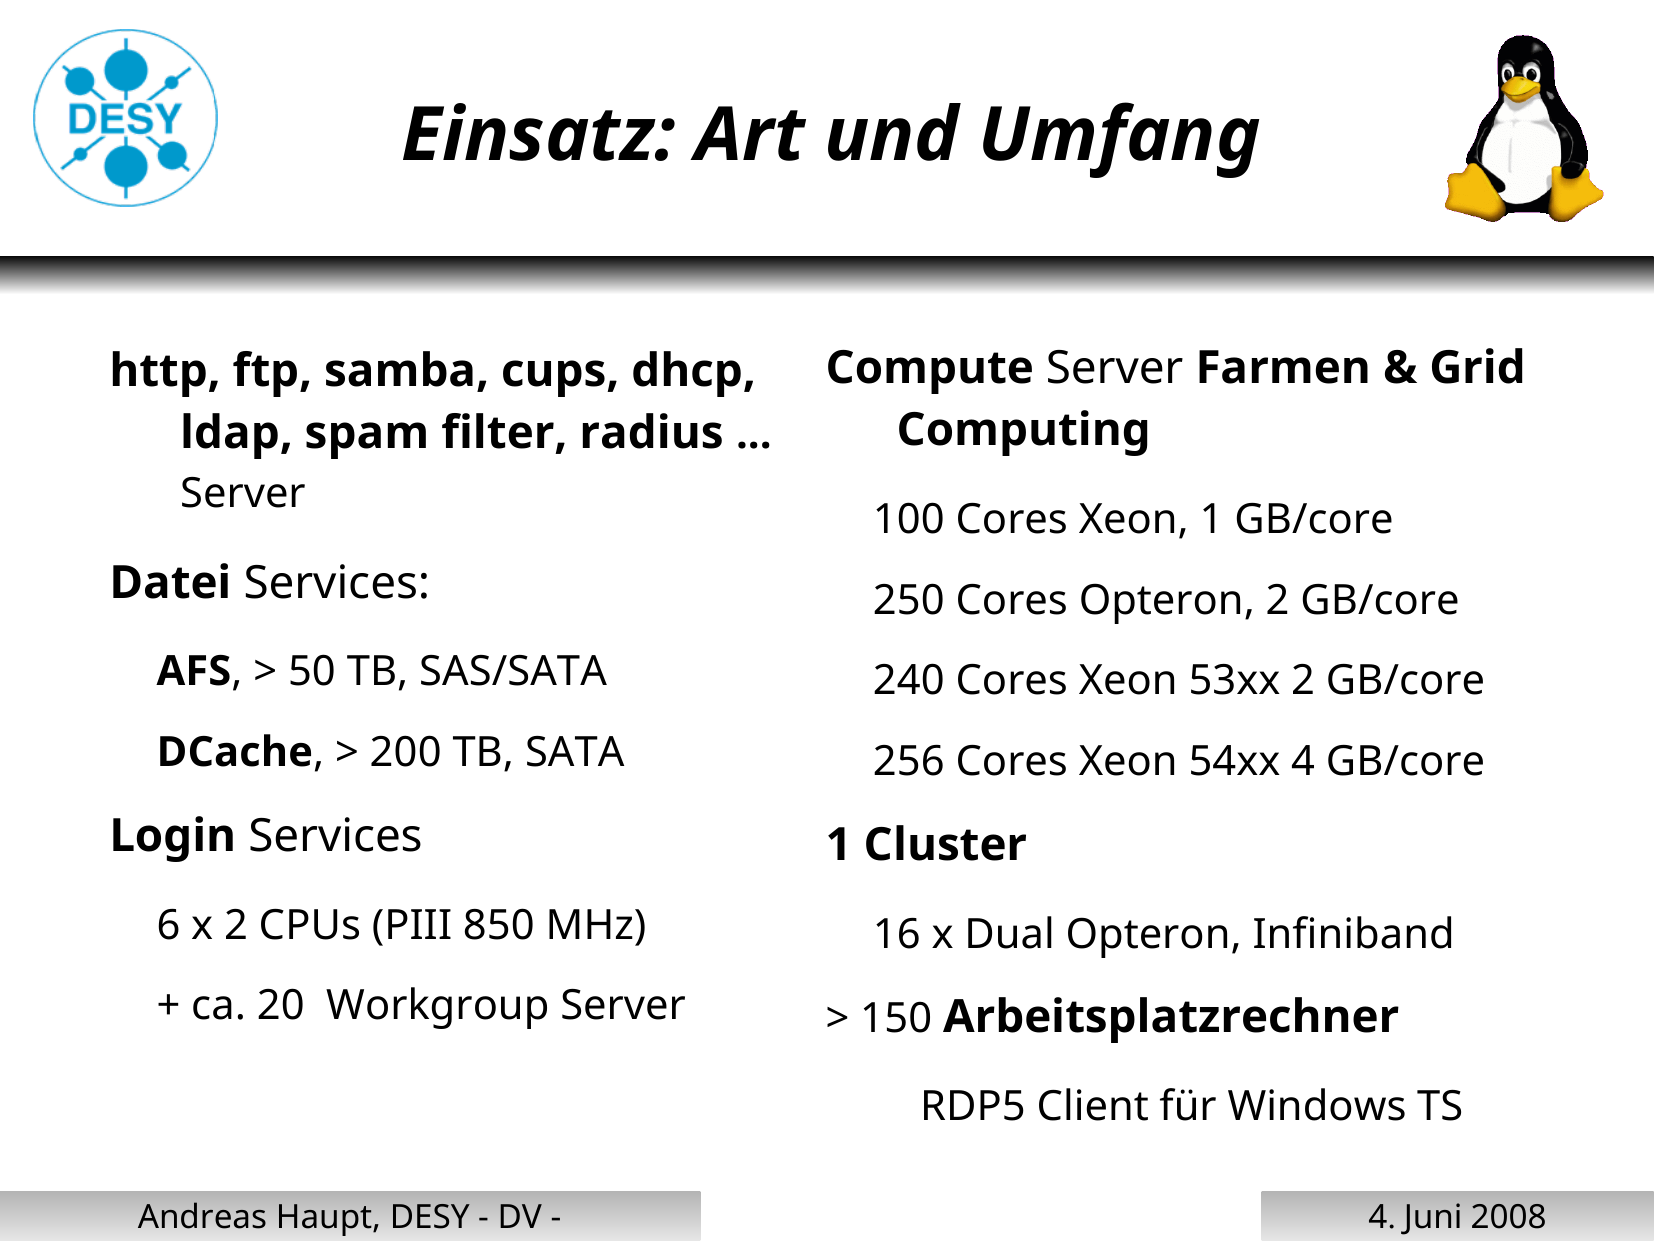

# Einsatz: Art und Umfang
Compute Server Farmen & Grid Computing
100 Cores Xeon, 1 GB/core
250 Cores Opteron, 2 GB/core
240 Cores Xeon 53xx 2 GB/core
256 Cores Xeon 54xx 4 GB/core
1 Cluster
16 x Dual Opteron, Infiniband
> 150 Arbeitsplatzrechner
RDP5 Client für Windows TS
http, ftp, samba, cups, dhcp, ldap, spam filter, radius ... Server
Datei Services:
AFS, > 50 TB, SAS/SATA
DCache, > 200 TB, SATA
Login Services
6 x 2 CPUs (PIII 850 MHz)
+ ca. 20 Workgroup Server